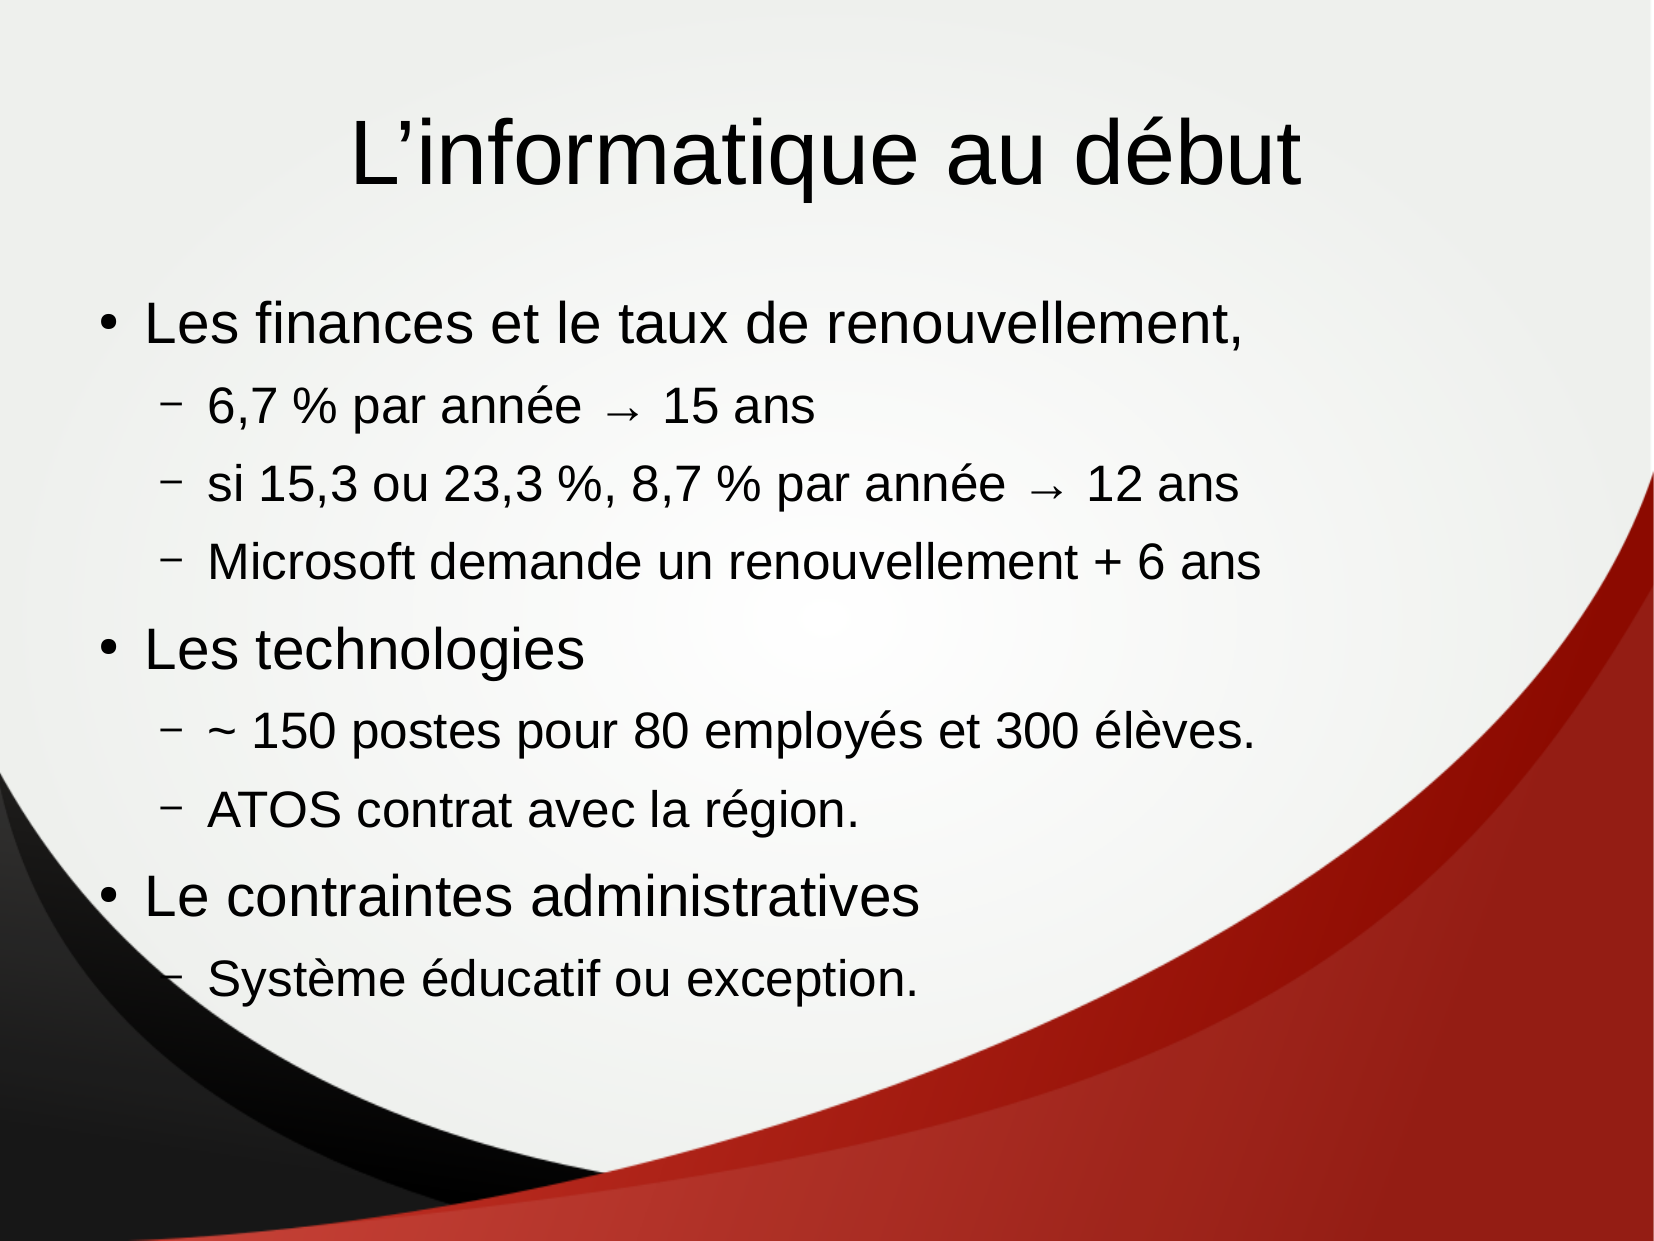

# L’informatique au début
Les finances et le taux de renouvellement,
6,7 % par année → 15 ans
si 15,3 ou 23,3 %, 8,7 % par année → 12 ans
Microsoft demande un renouvellement + 6 ans
Les technologies
~ 150 postes pour 80 employés et 300 élèves.
ATOS contrat avec la région.
Le contraintes administratives
Système éducatif ou exception.